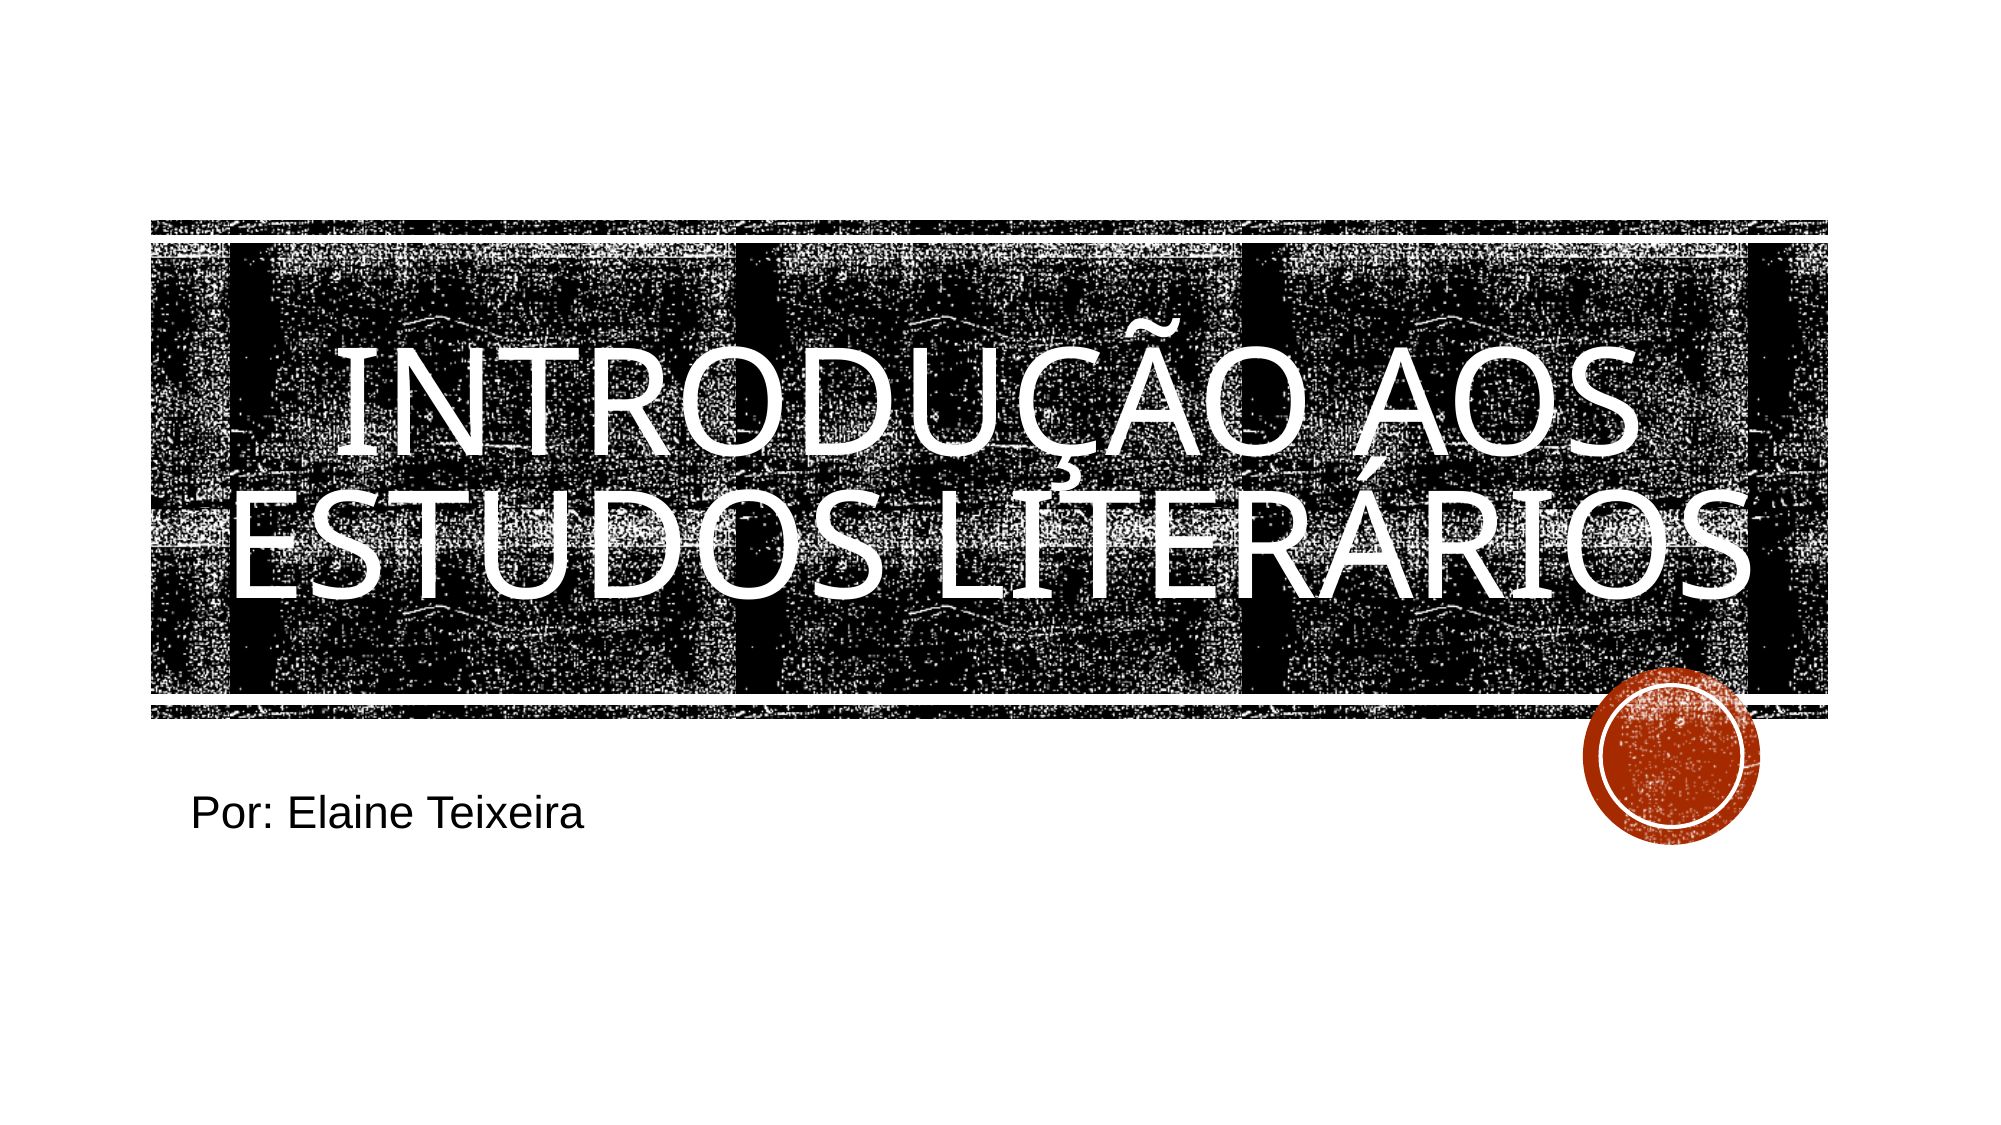

# INTRODUÇÃO AOS ESTUDOS LITERÁRIOS
Por: Elaine Teixeira